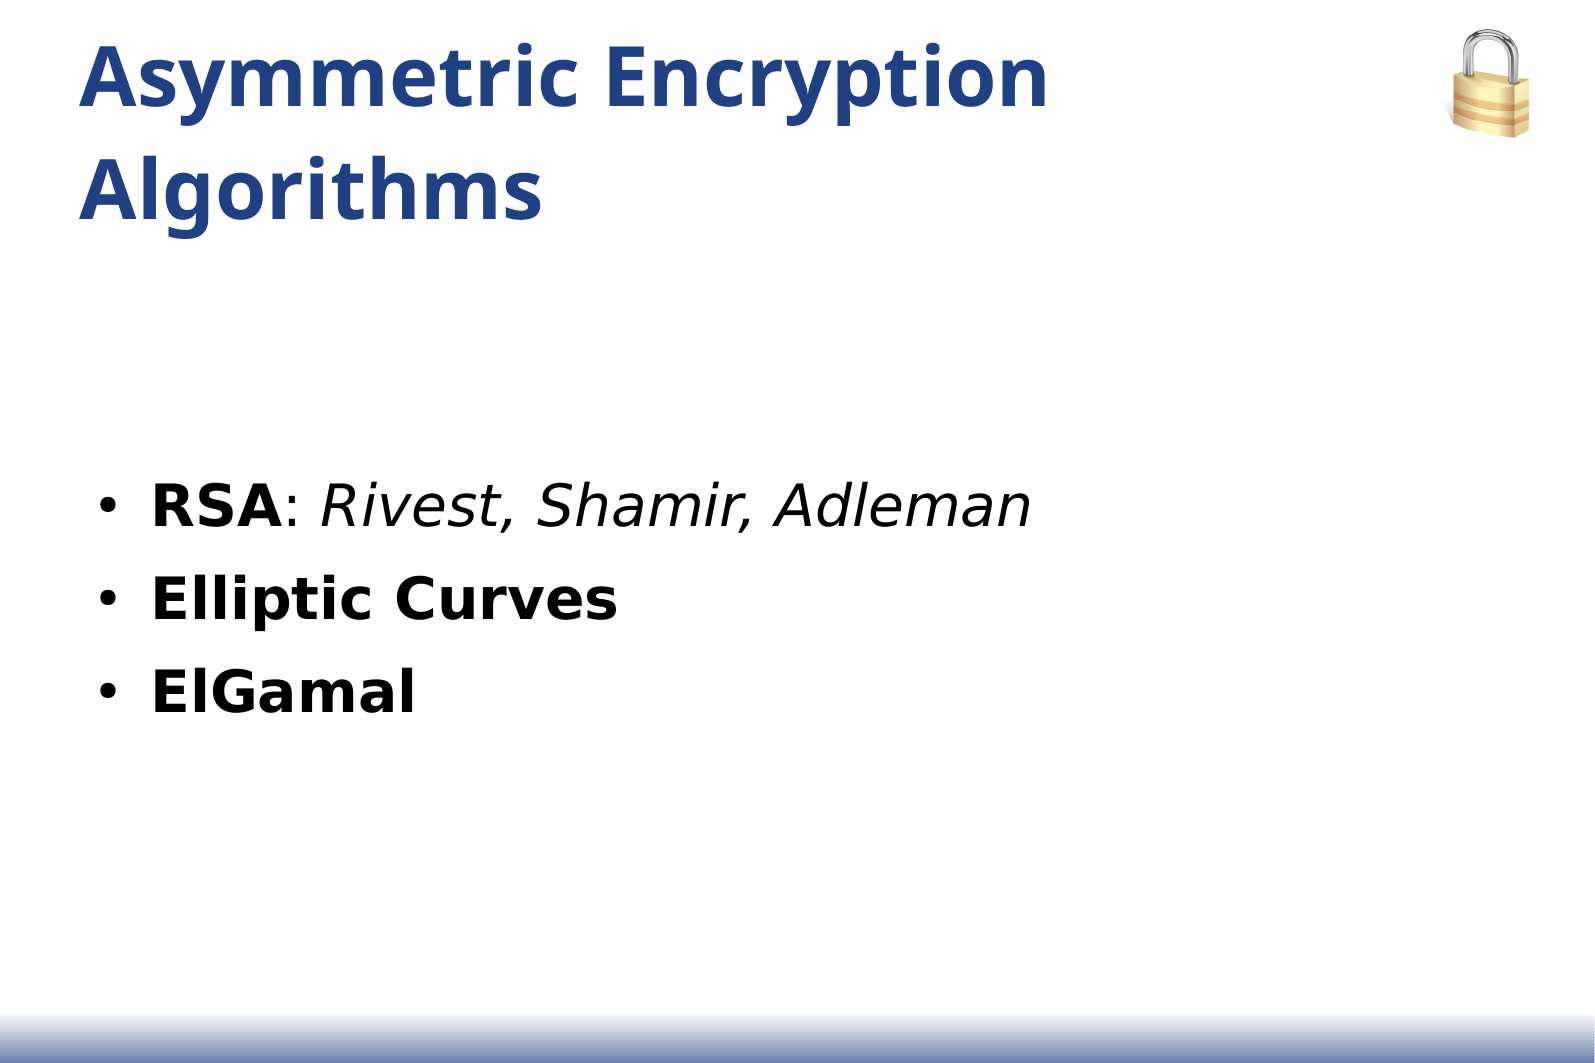

# Asymmetric Encryption Algorithms
RSA: Rivest, Shamir, Adleman
Elliptic Curves
ElGamal